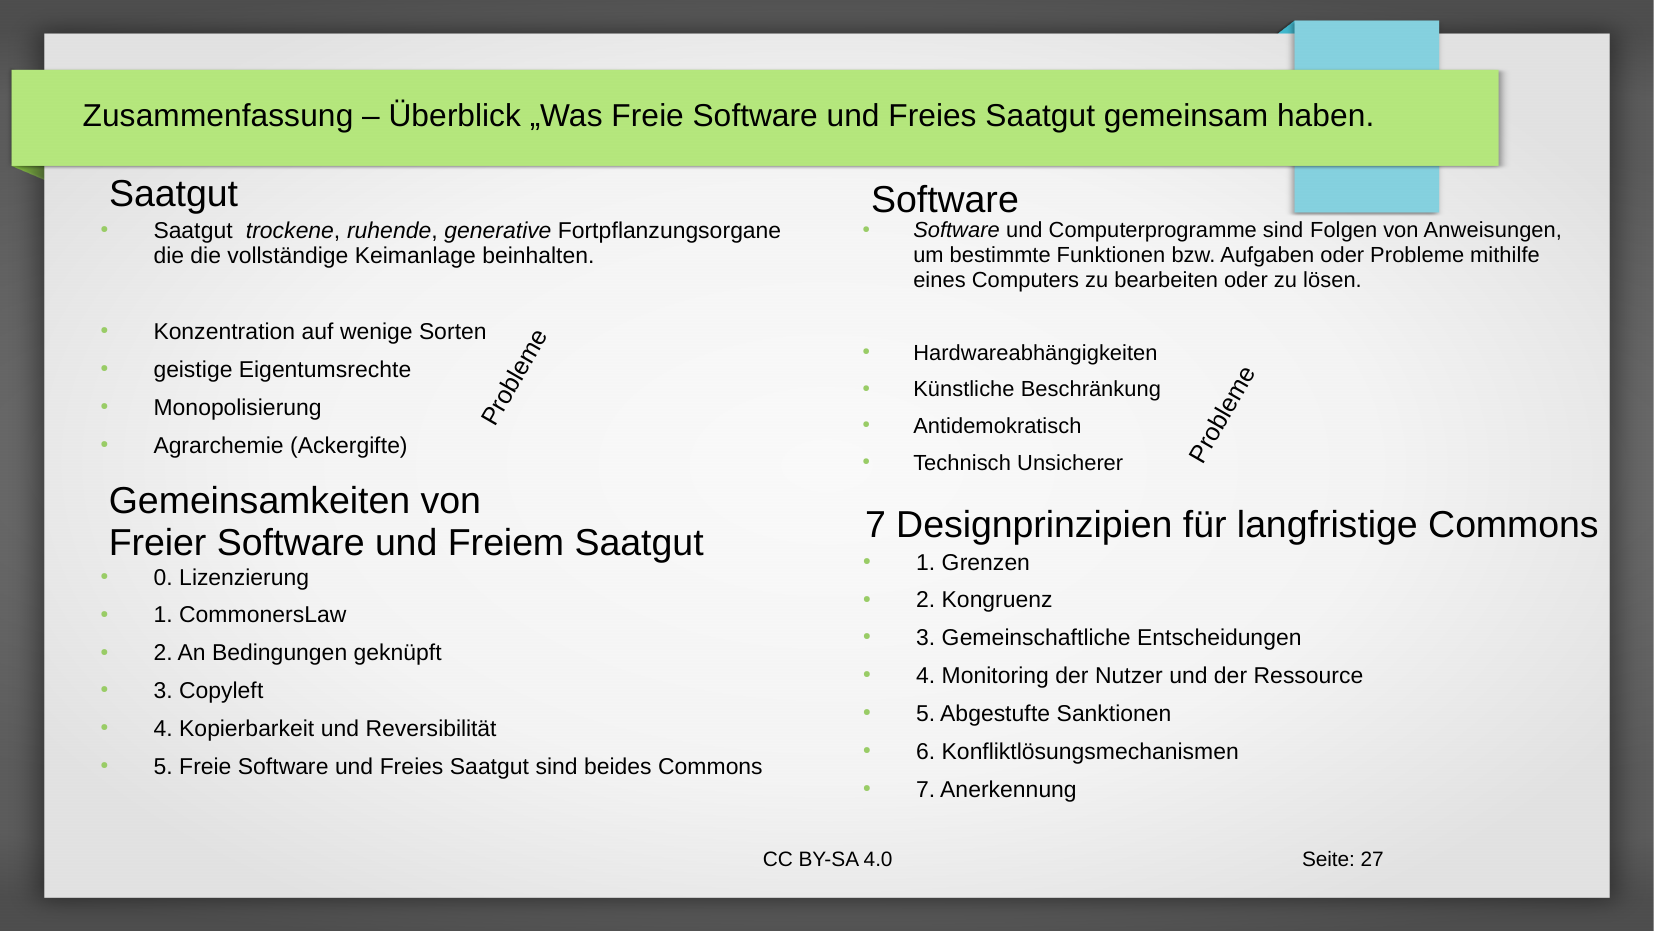

# Zusammenfassung – Überblick „Was Freie Software und Freies Saatgut gemeinsam haben.
Saatgut
Software
Saatgut trockene, ruhende, generative Fortpflanzungsorgane die die vollständige Keimanlage beinhalten.
Konzentration auf wenige Sorten
geistige Eigentumsrechte
Monopolisierung
Agrarchemie (Ackergifte)
Software und Computerprogramme sind Folgen von Anweisungen, um bestimmte Funktionen bzw. Aufgaben oder Probleme mithilfe eines Computers zu bearbeiten oder zu lösen.
Hardwareabhängigkeiten
Künstliche Beschränkung
Antidemokratisch
Technisch Unsicherer
Probleme
Probleme
Gemeinsamkeiten von
Freier Software und Freiem Saatgut
7 Designprinzipien für langfristige Commons
1. Grenzen
2. Kongruenz
3. Gemeinschaftliche Entscheidungen
4. Monitoring der Nutzer und der Ressource
5. Abgestufte Sanktionen
6. Konfliktlösungsmechanismen
7. Anerkennung
0. Lizenzierung
1. CommonersLaw
2. An Bedingungen geknüpft
3. Copyleft
4. Kopierbarkeit und Reversibilität
5. Freie Software und Freies Saatgut sind beides Commons